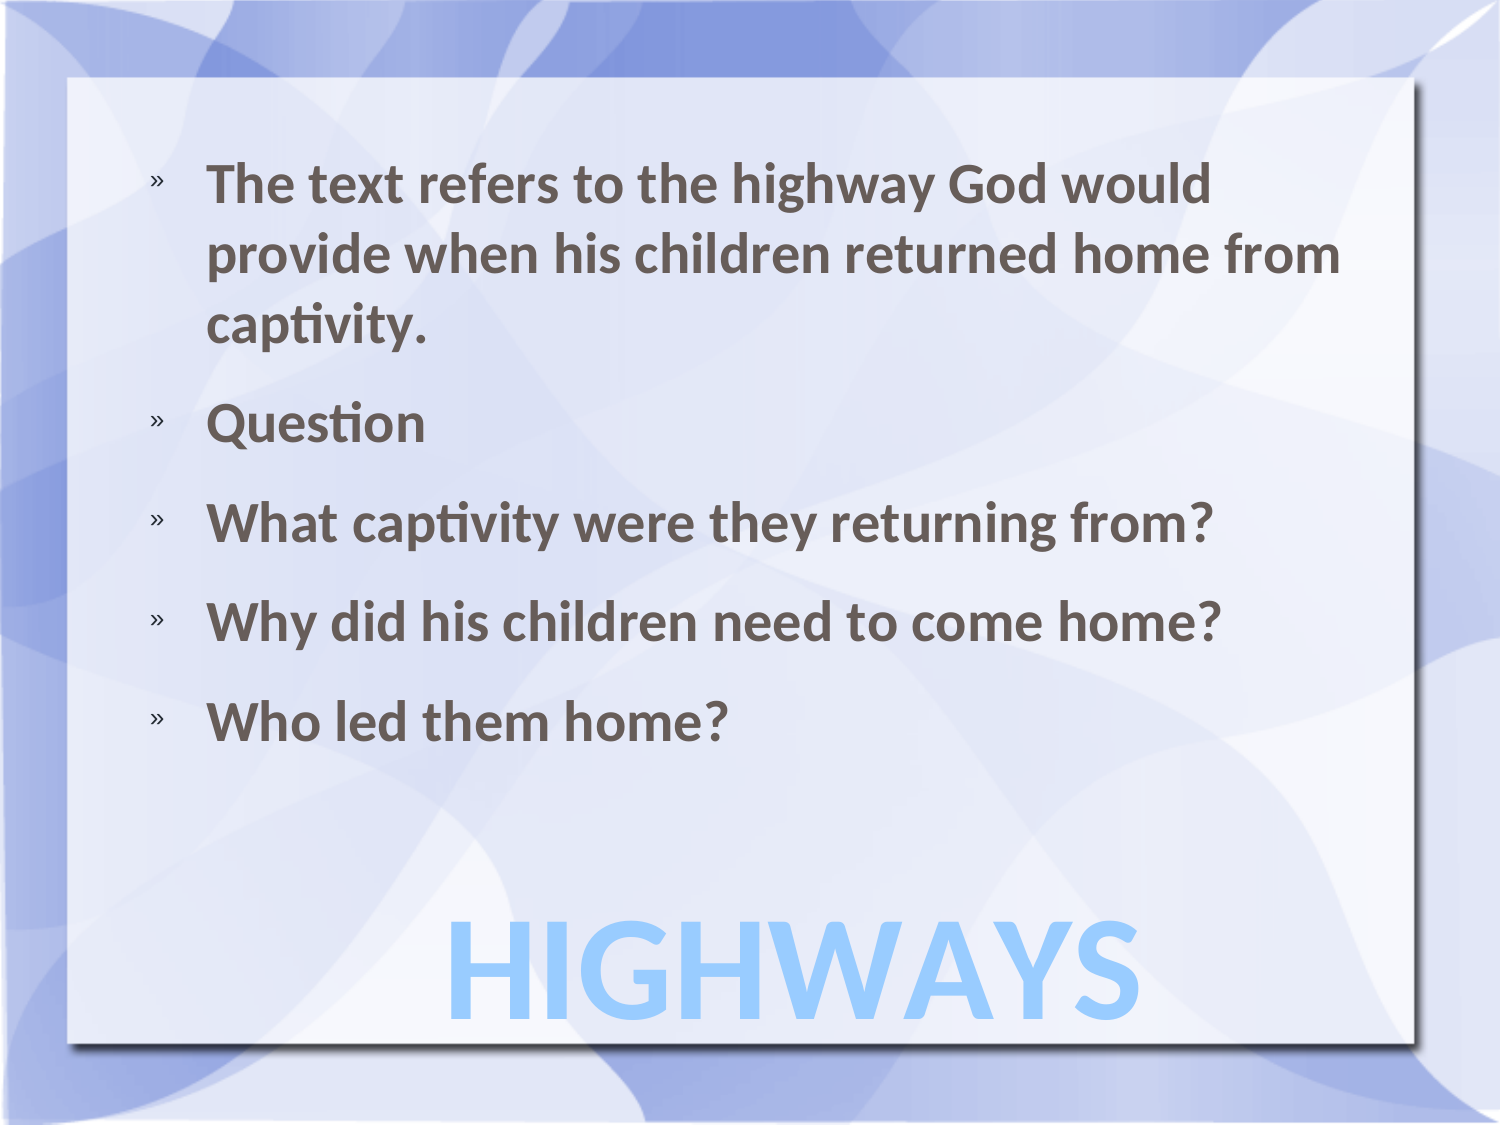

The text refers to the highway God would provide when his children returned home from captivity.
Question
What captivity were they returning from?
Why did his children need to come home?
Who led them home?
# HIGHWAYS